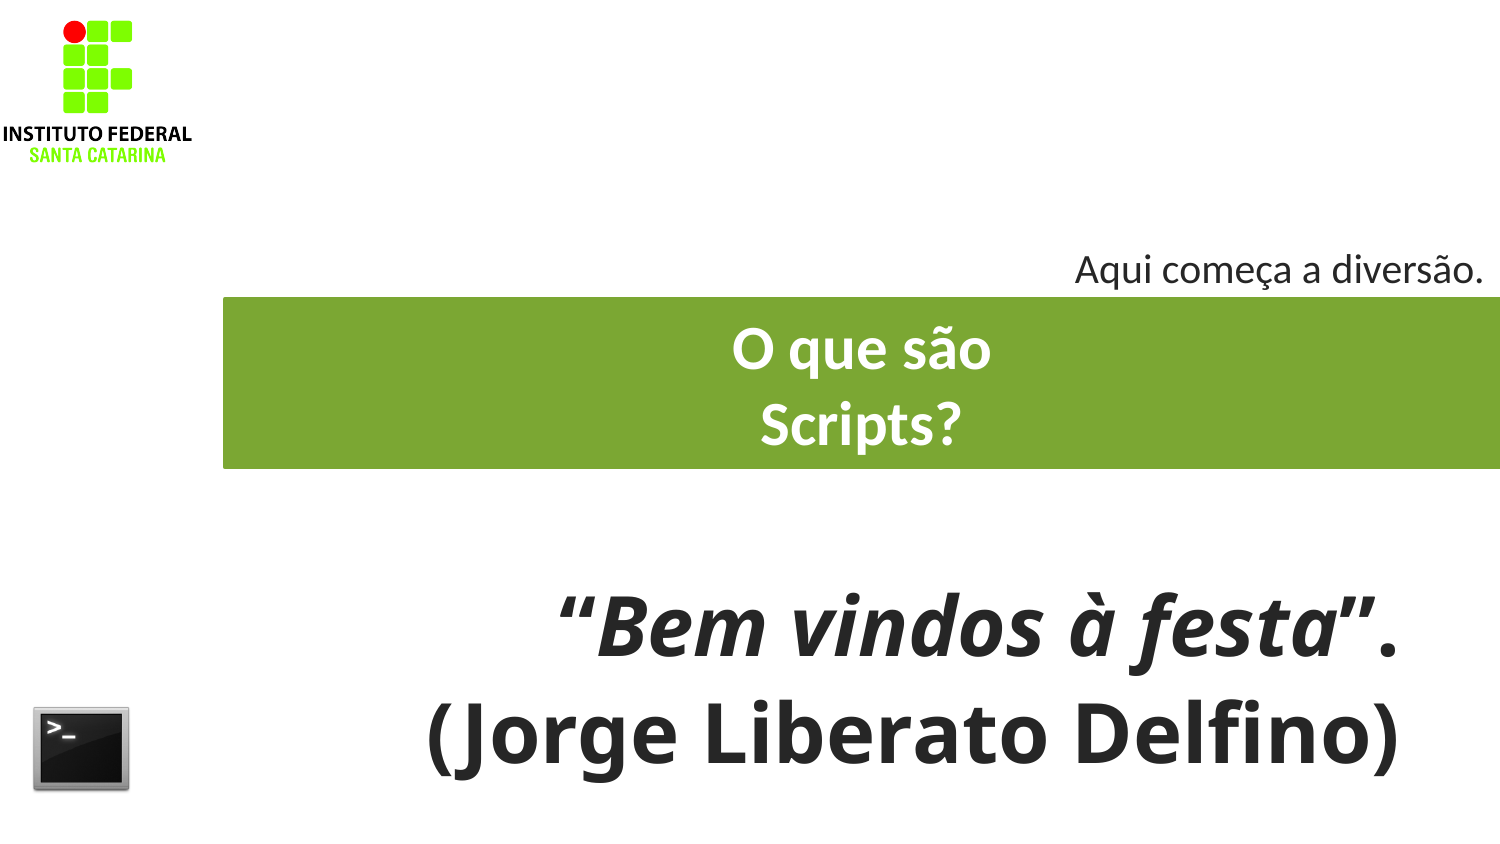

Aqui começa a diversão.
# O que são Scripts?
“Bem vindos à festa”.
(Jorge Liberato Delfino)